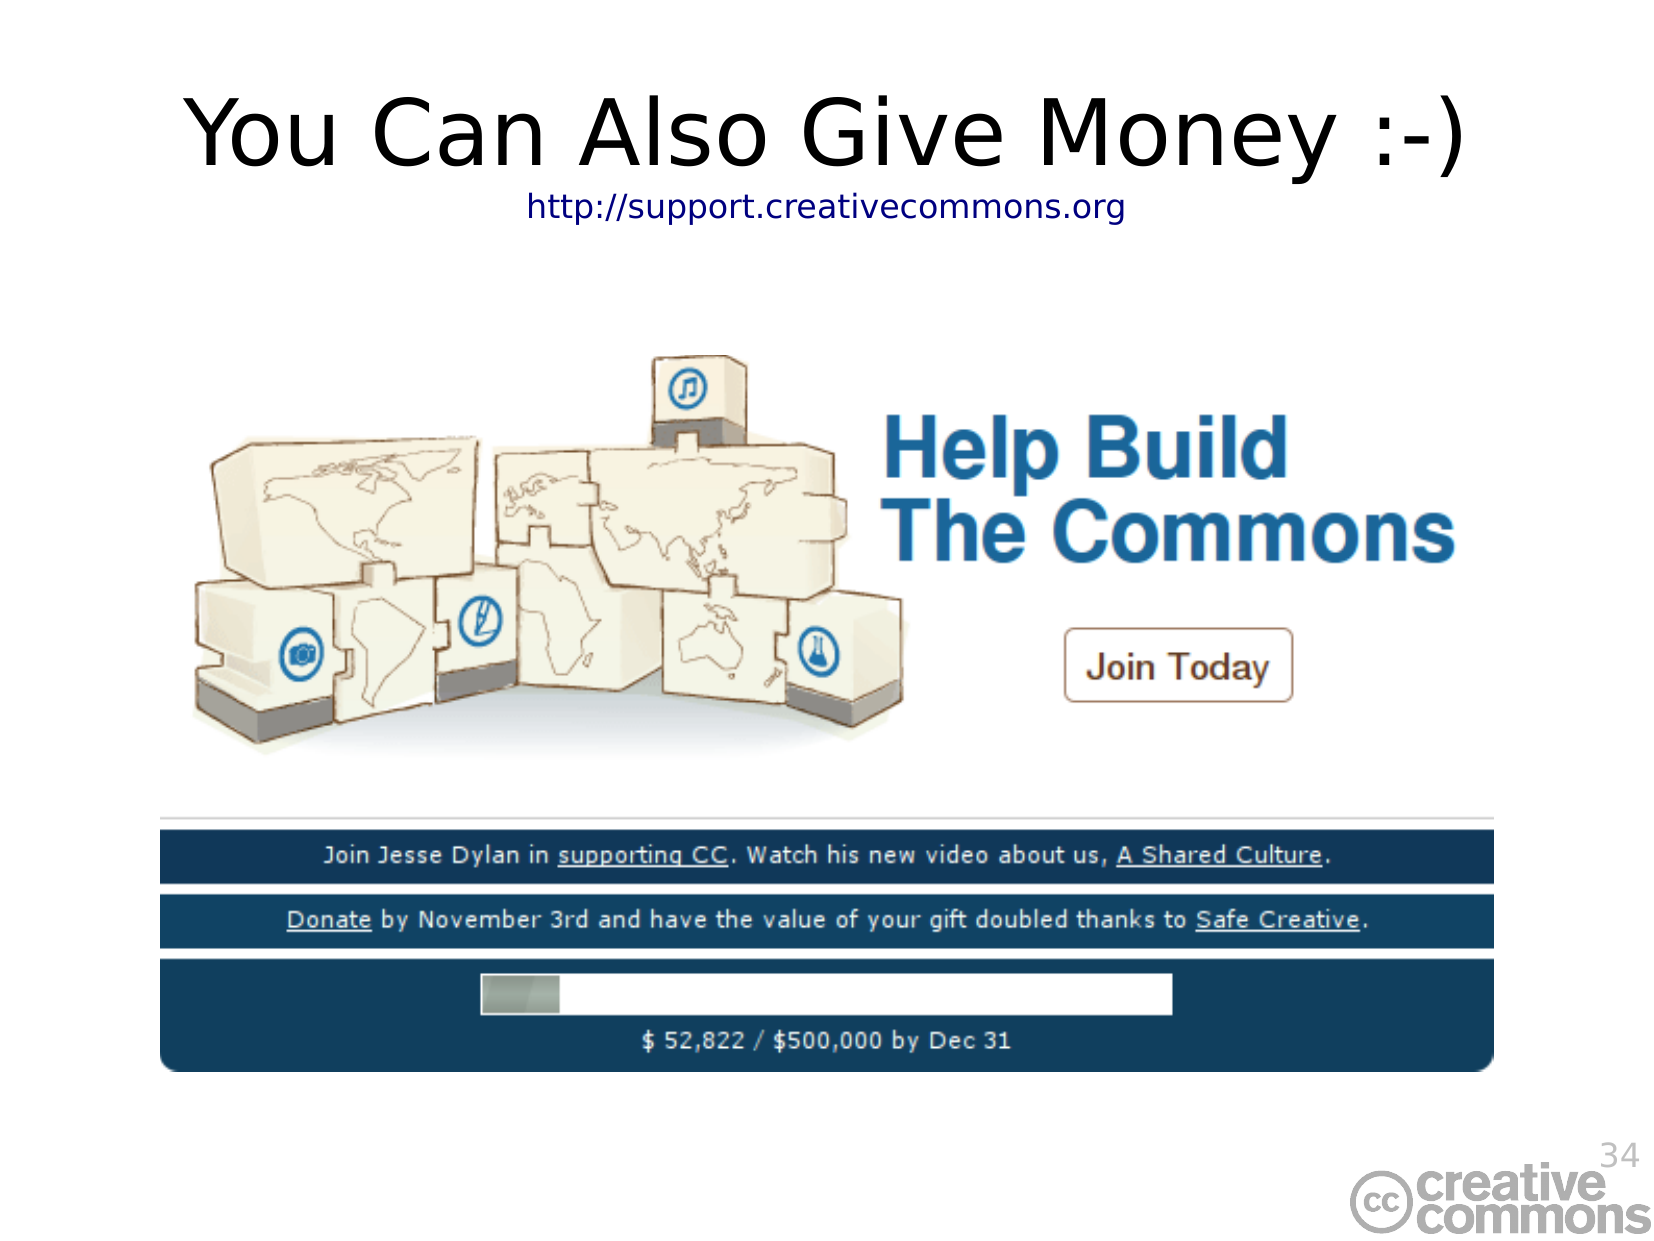

# You Can Also Give Money :-) http://support.creativecommons.org